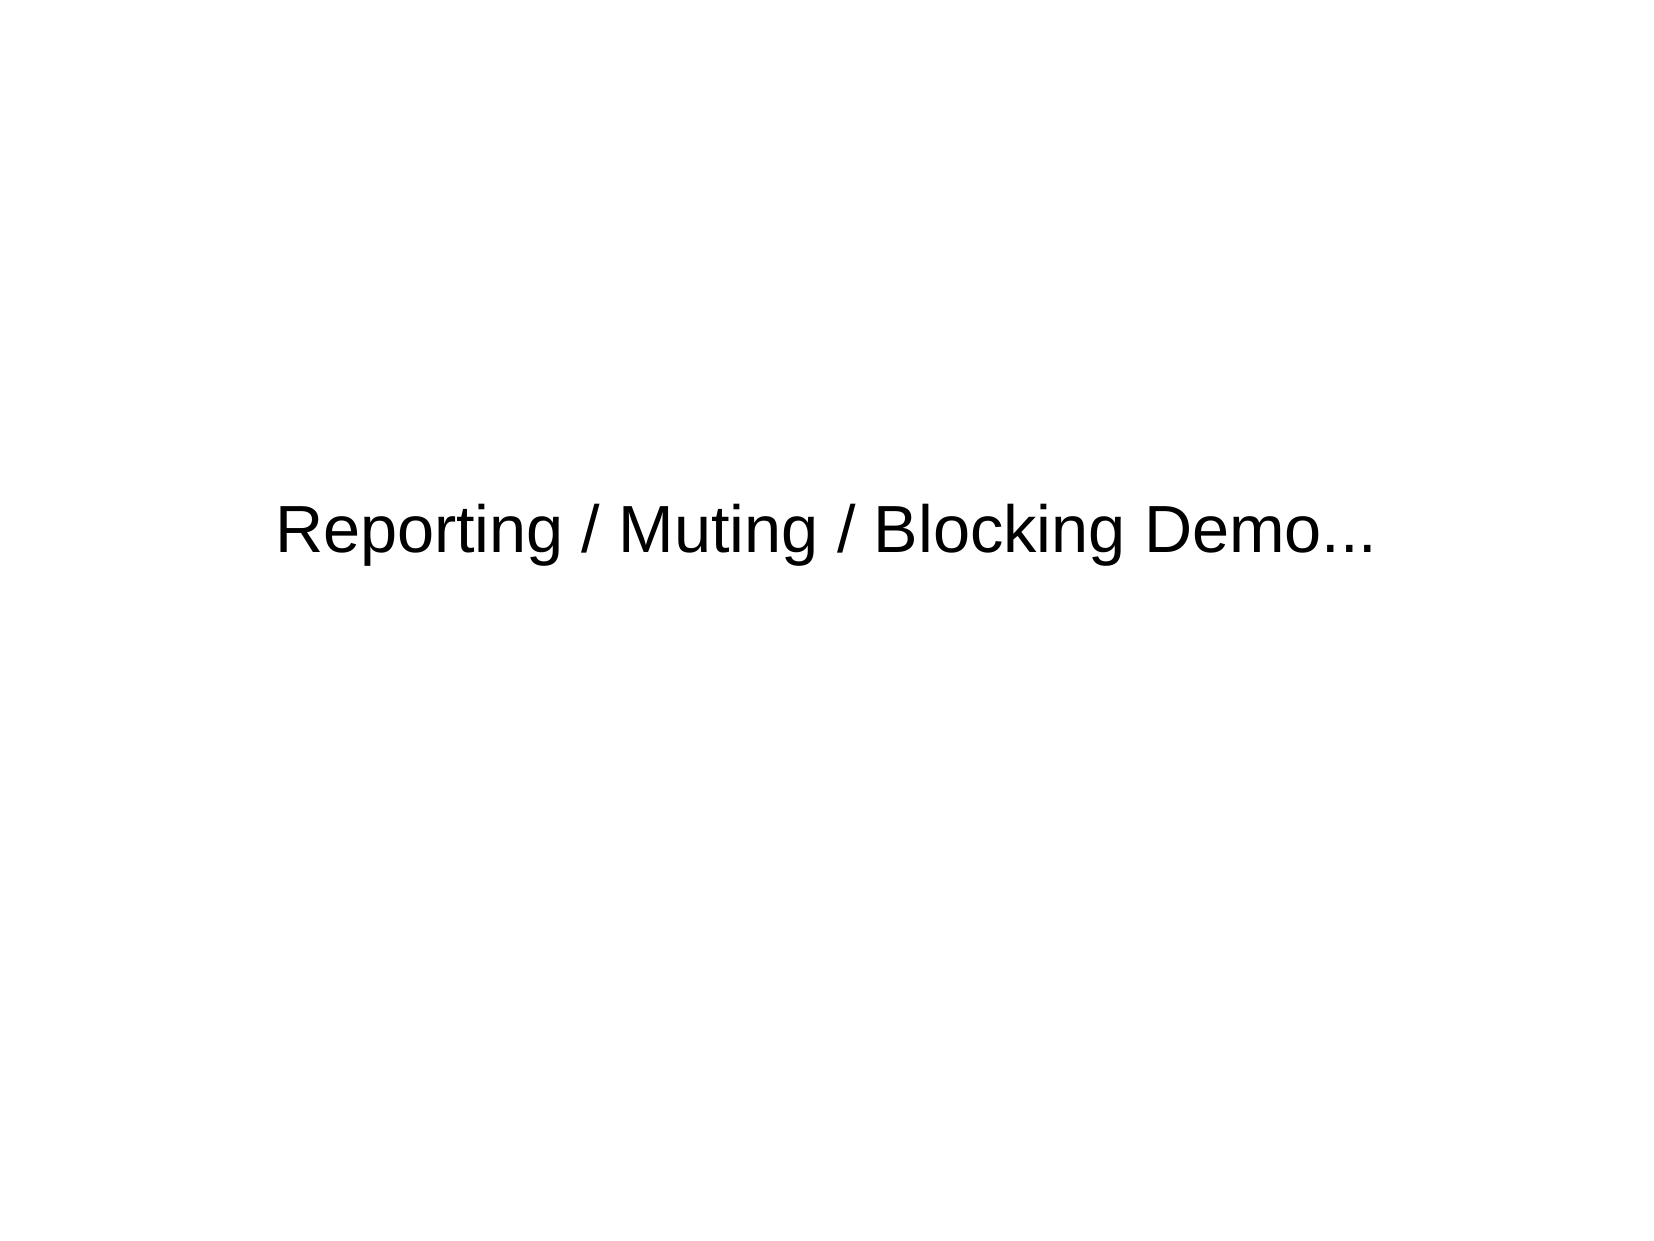

# Reporting / Muting / Blocking Demo...